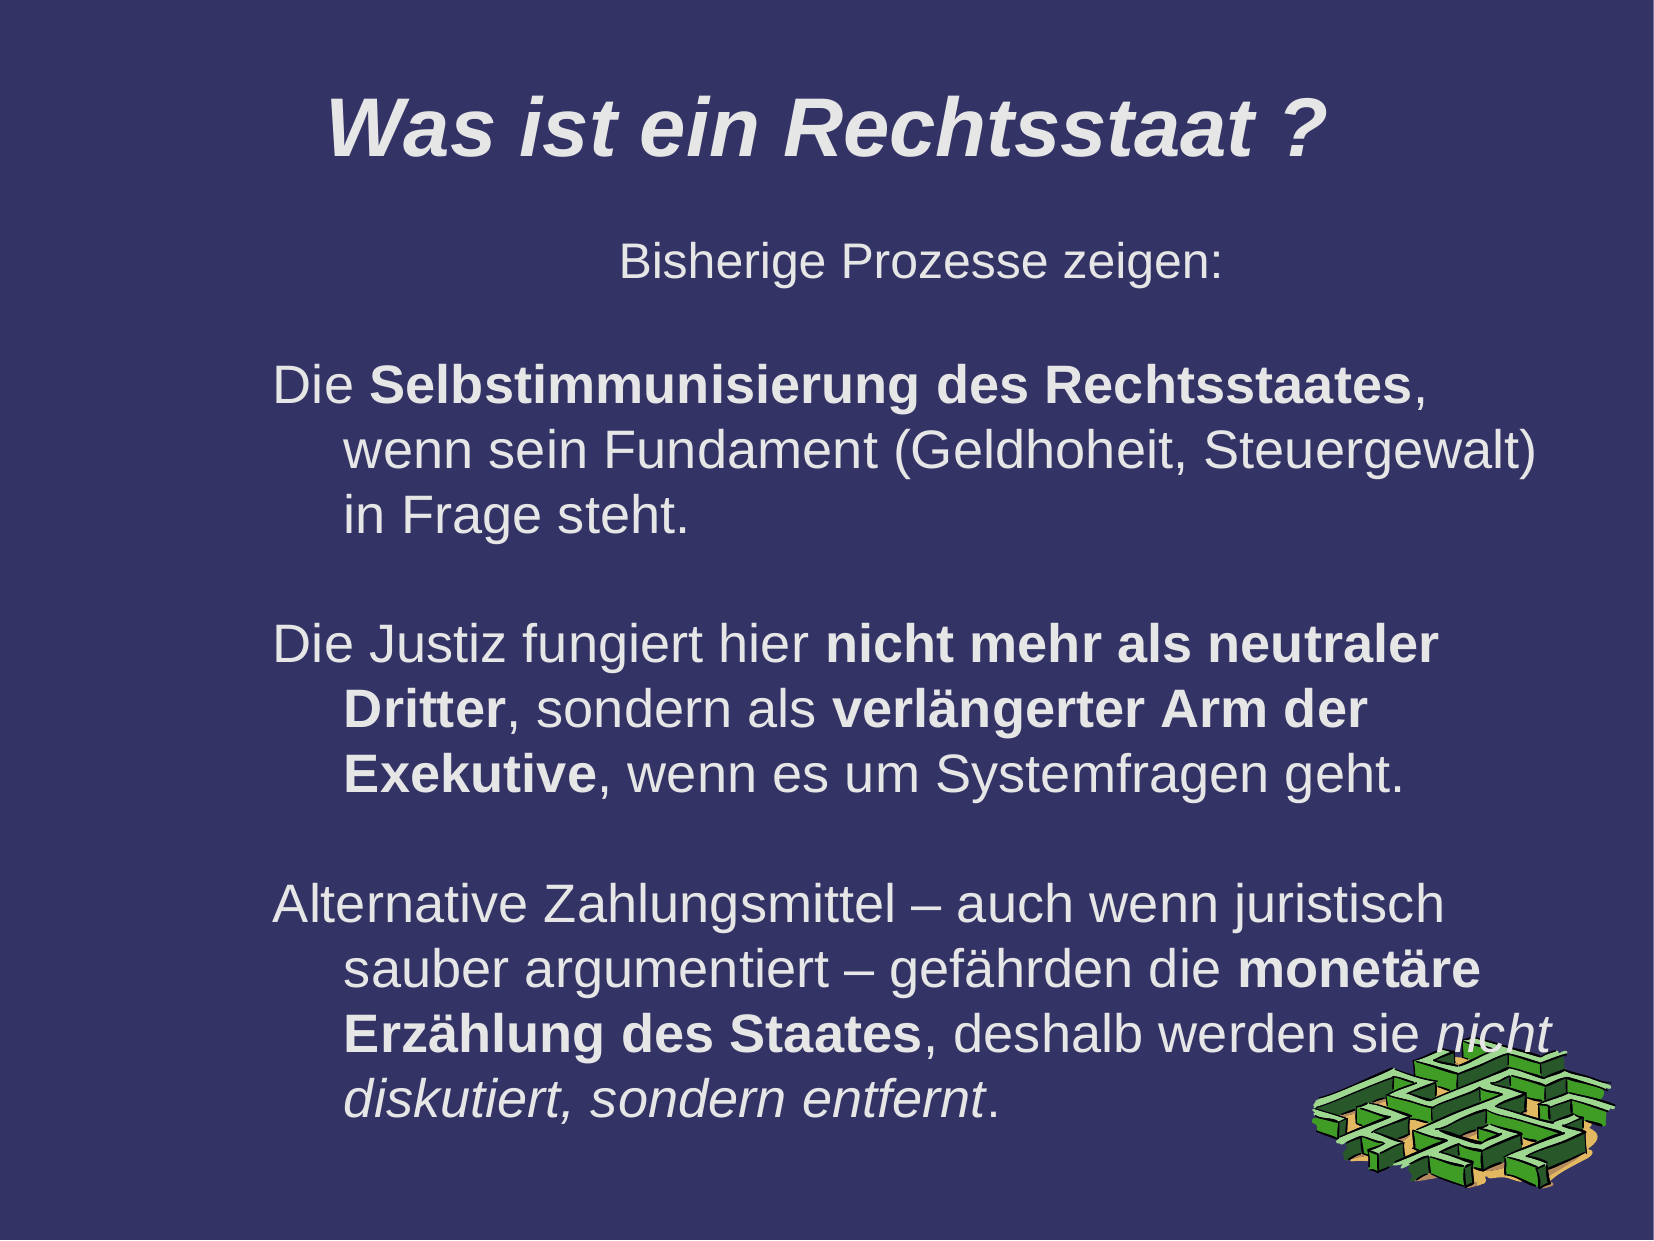

# Was ist ein Rechtsstaat ?
Bisherige Prozesse zeigen:
Die Selbstimmunisierung des Rechtsstaates, wenn sein Fundament (Geldhoheit, Steuergewalt) in Frage steht.
Die Justiz fungiert hier nicht mehr als neutraler Dritter, sondern als verlängerter Arm der Exekutive, wenn es um Systemfragen geht.
Alternative Zahlungsmittel – auch wenn juristisch sauber argumentiert – gefährden die monetäre Erzählung des Staates, deshalb werden sie nicht diskutiert, sondern entfernt.